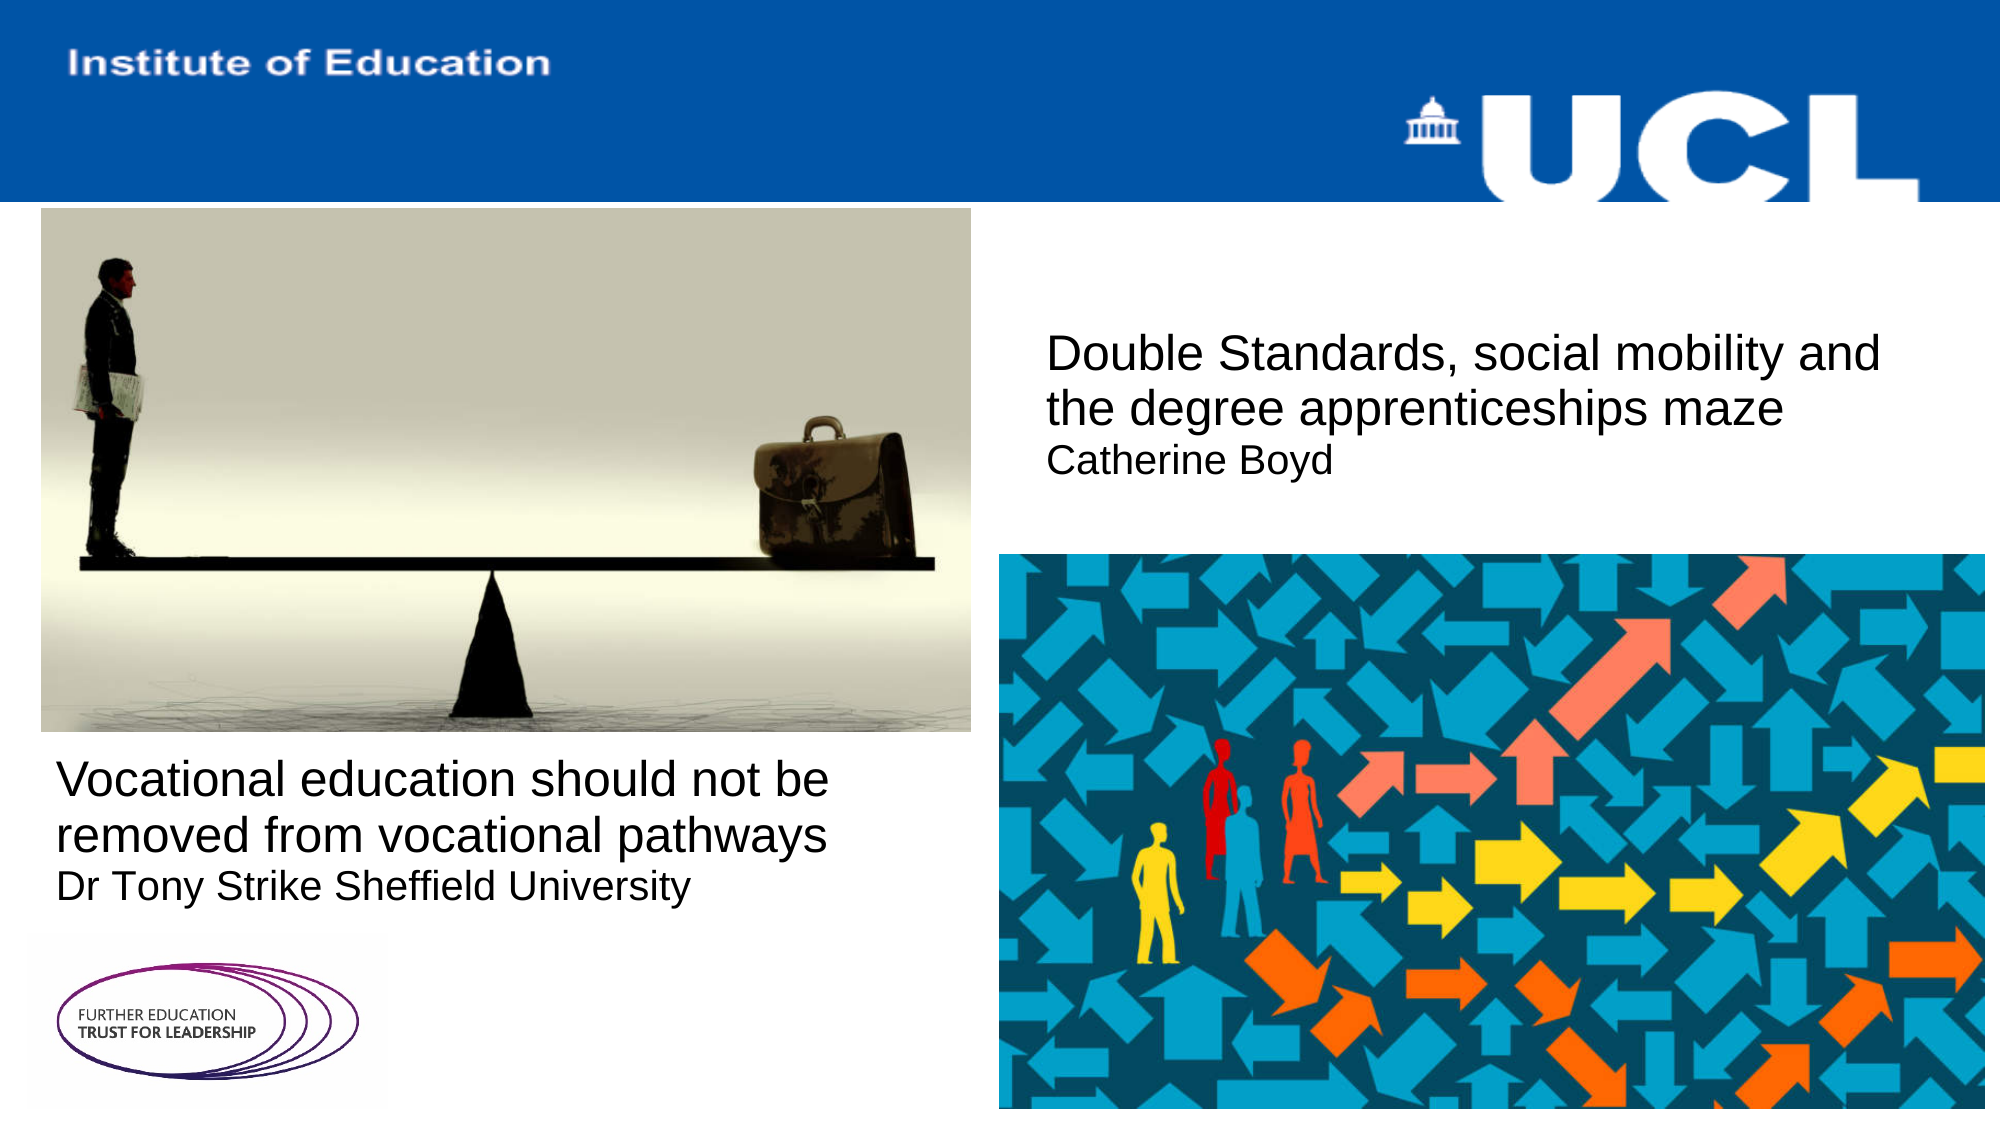

Double Standards, social mobility and the degree apprenticeships maze
Catherine Boyd
Vocational education should not be removed from vocational pathways
Dr Tony Strike Sheffield University